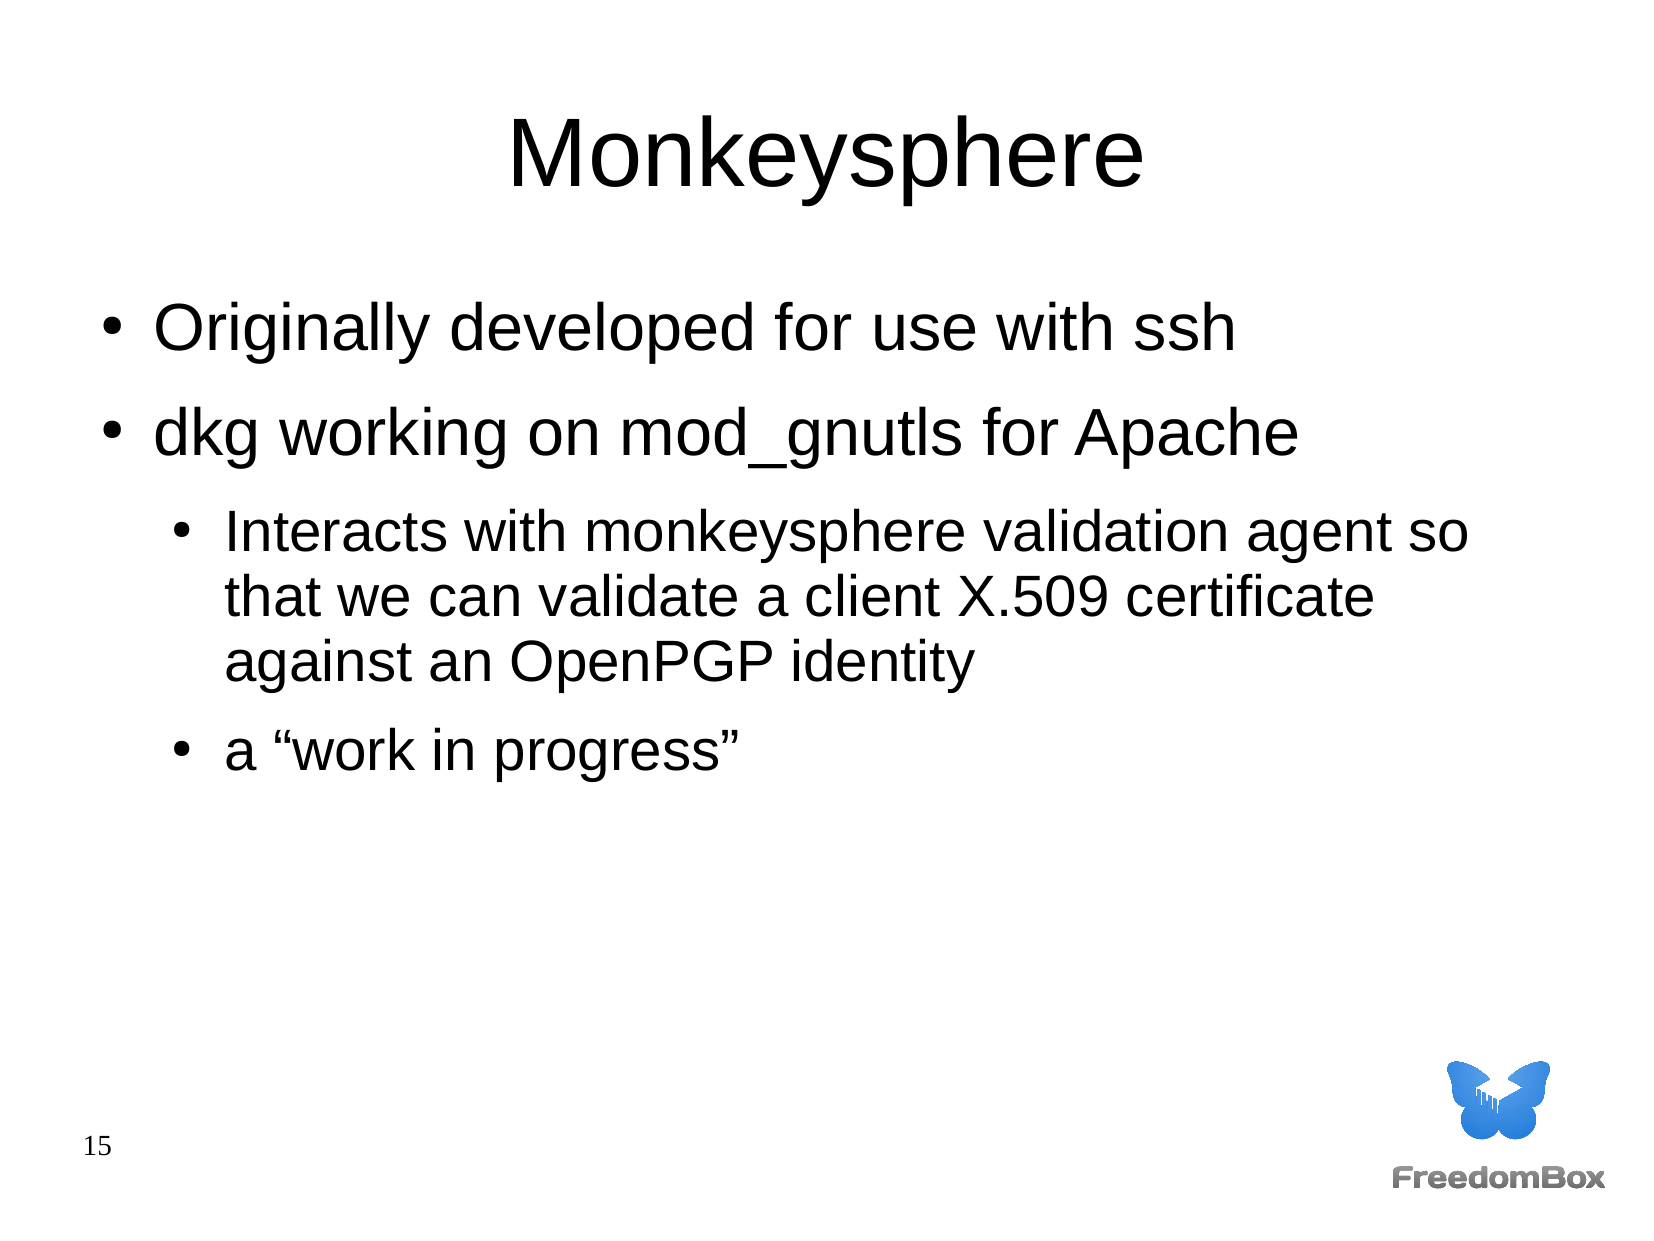

# Monkeysphere
Originally developed for use with ssh
dkg working on mod_gnutls for Apache
Interacts with monkeysphere validation agent so that we can validate a client X.509 certificate against an OpenPGP identity
a “work in progress”